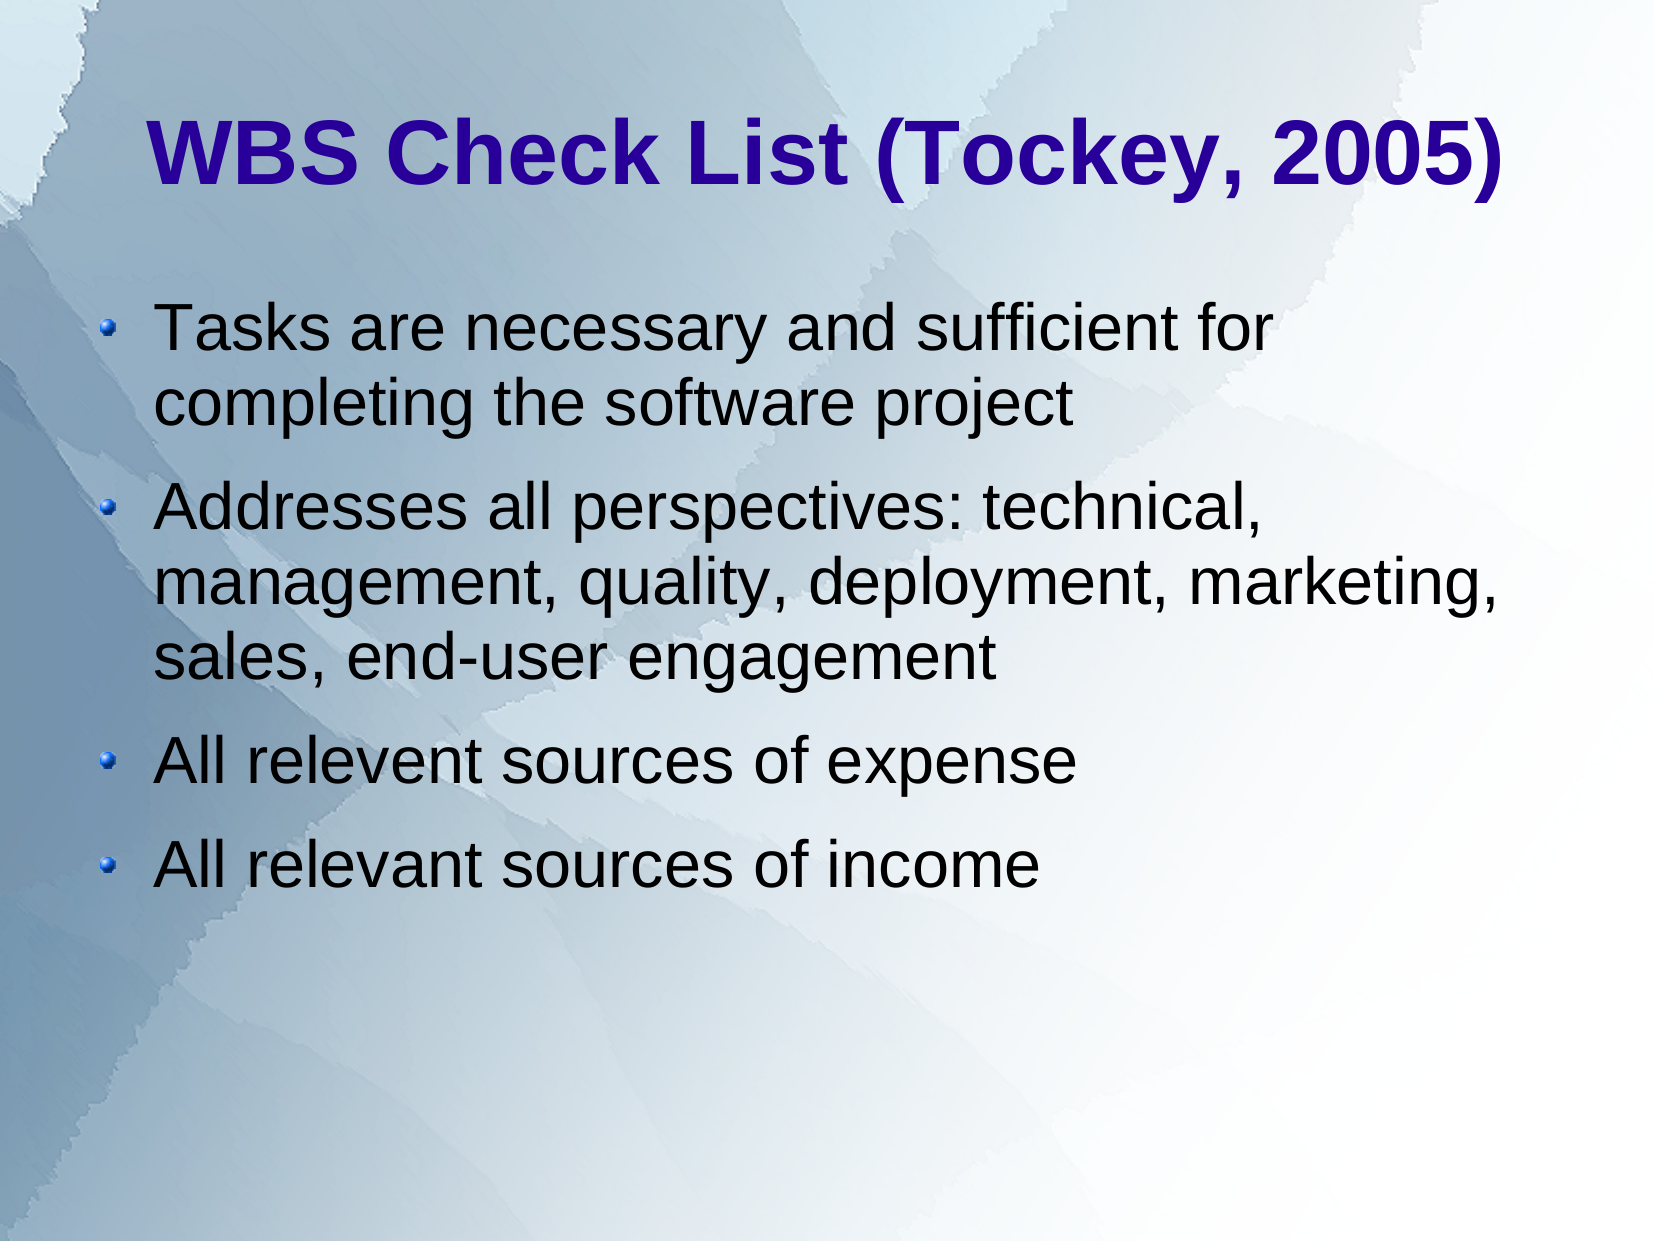

# WBS Check List (Tockey, 2005)
Tasks are necessary and sufficient for completing the software project
Addresses all perspectives: technical, management, quality, deployment, marketing, sales, end-user engagement
All relevent sources of expense
All relevant sources of income